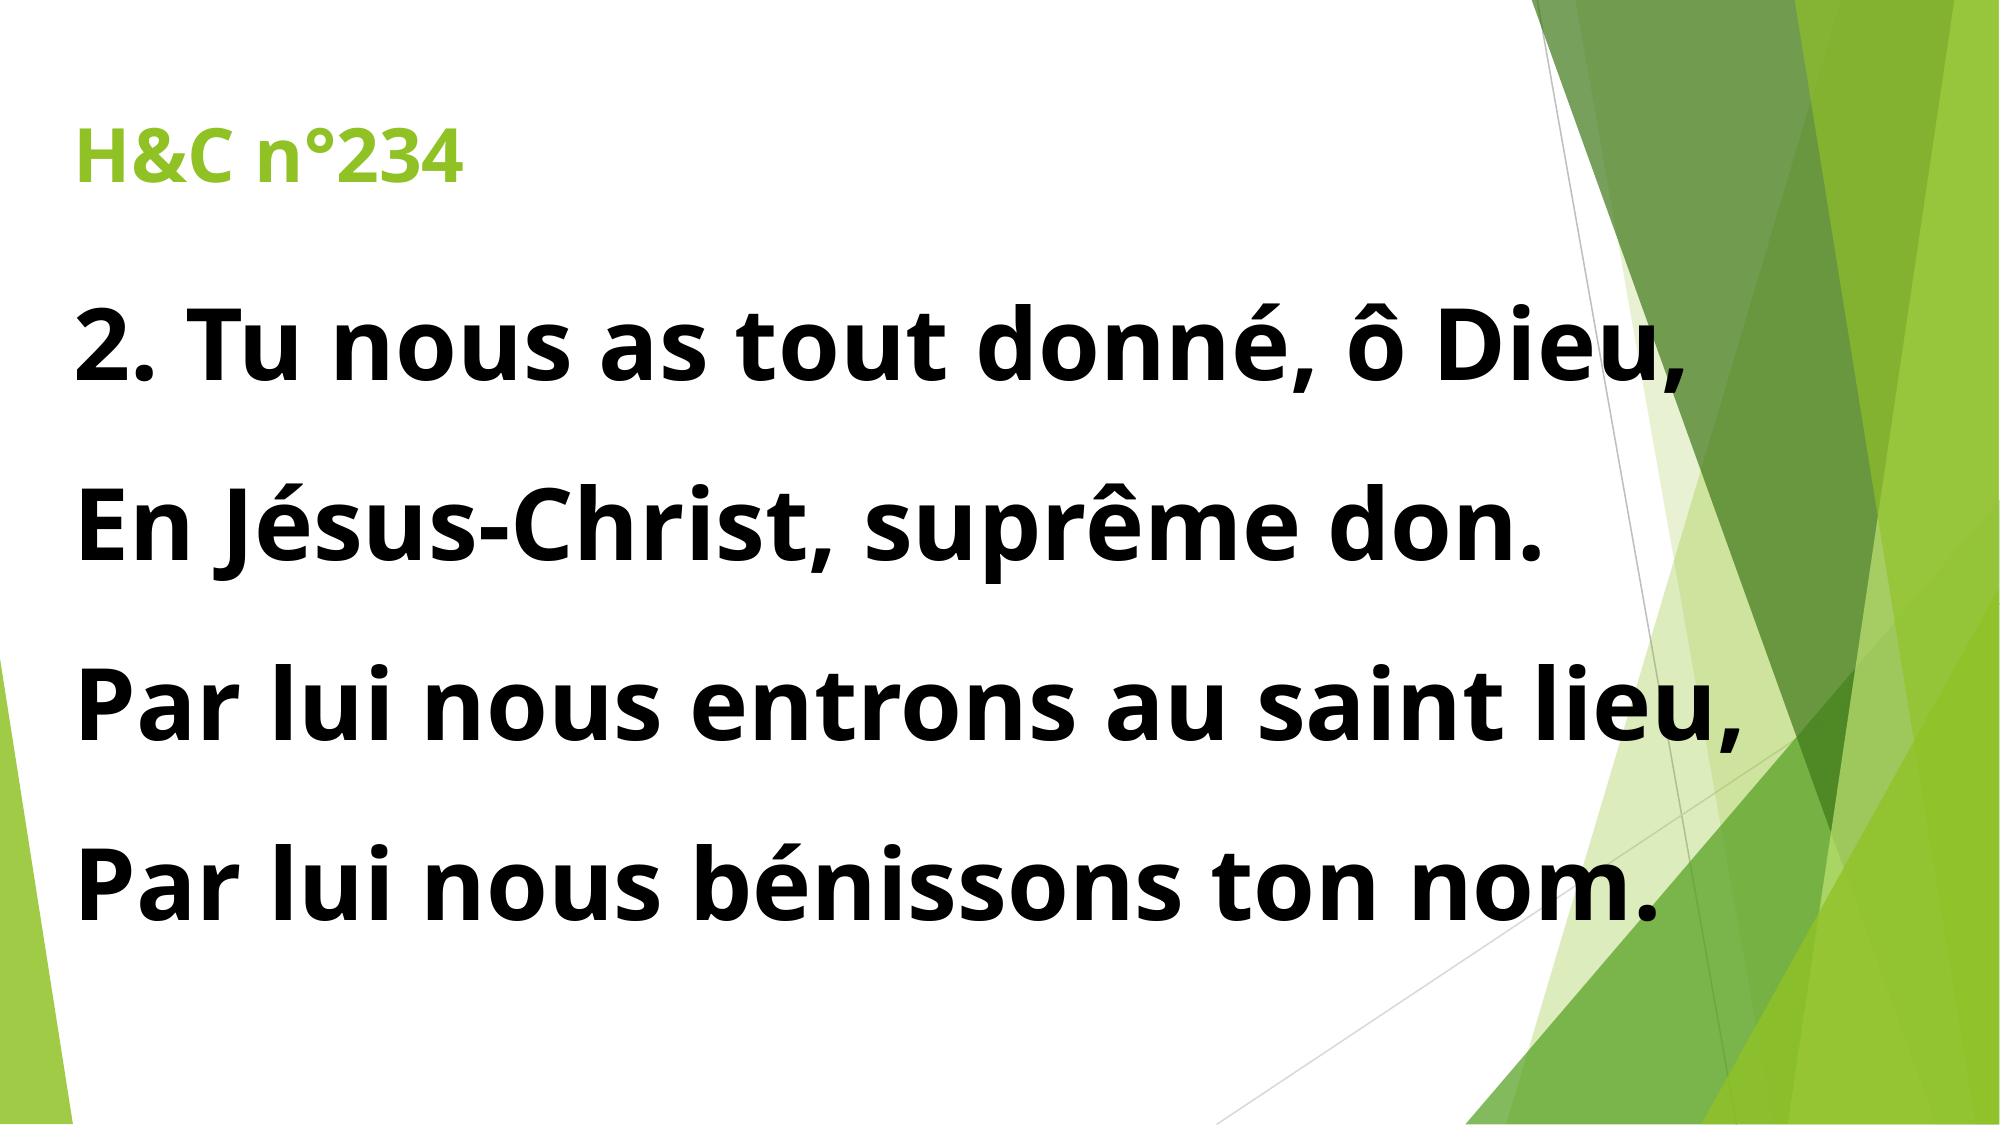

H&C n°234
2. Tu nous as tout donné, ô Dieu,
En Jésus-Christ, suprême don.
Par lui nous entrons au saint lieu,
Par lui nous bénissons ton nom.